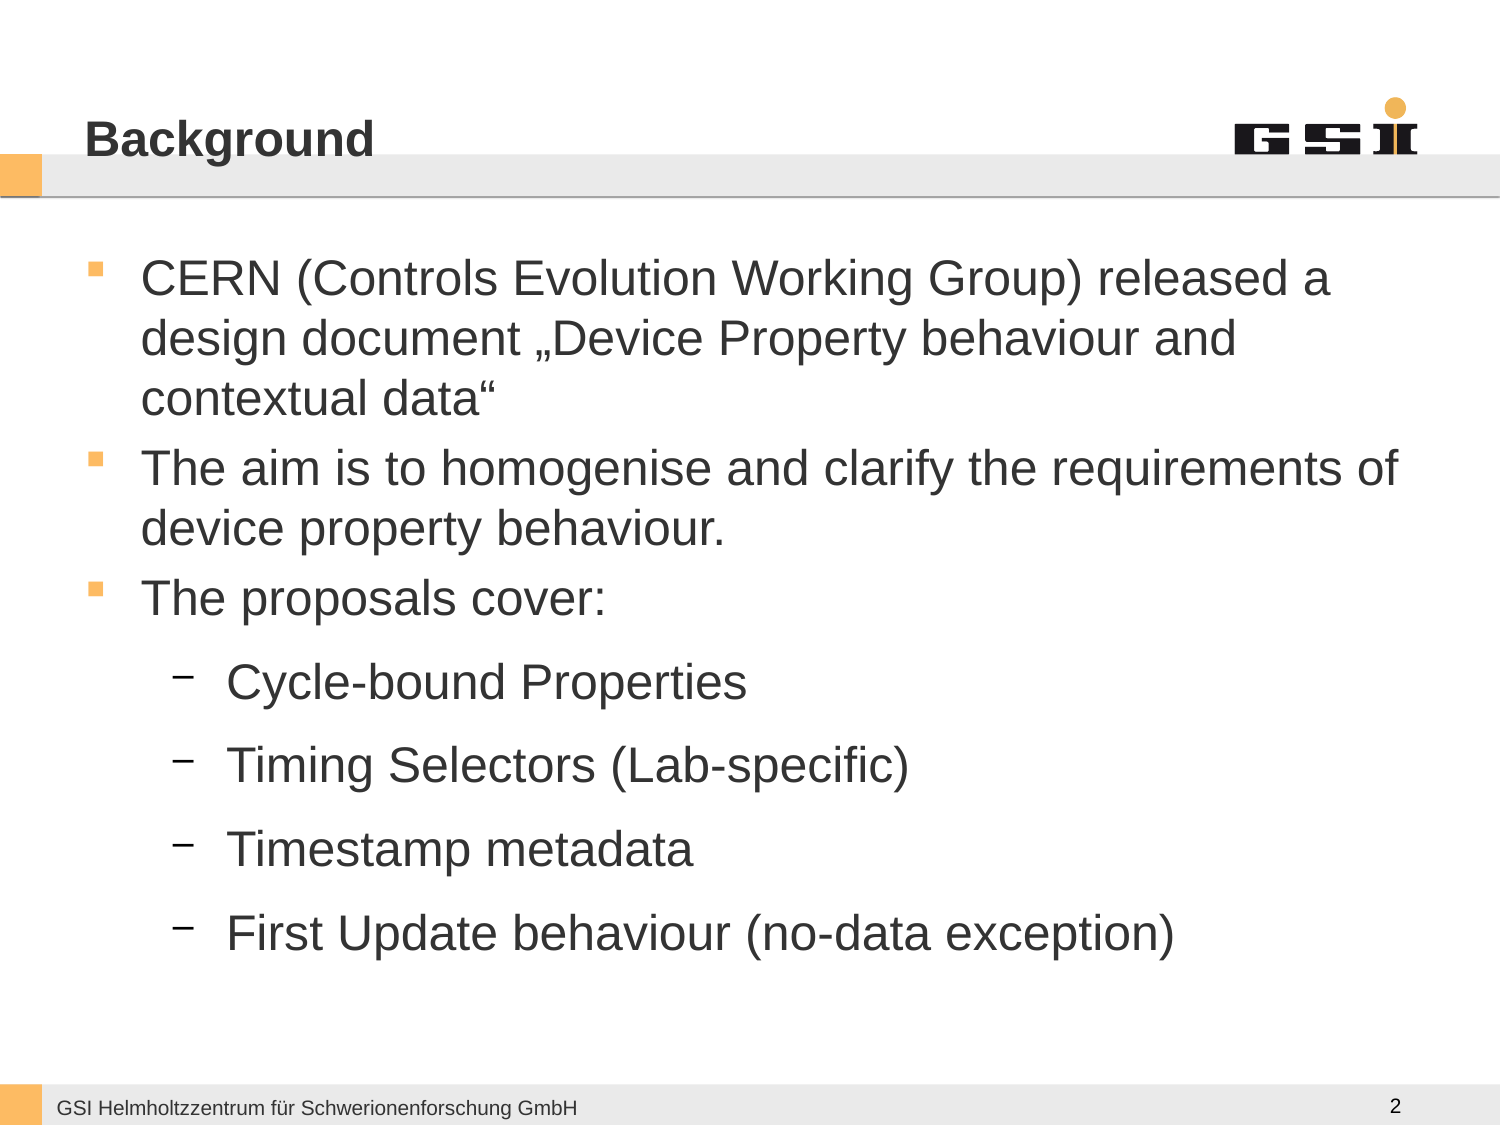

# Background
CERN (Controls Evolution Working Group) released a design document „Device Property behaviour and contextual data“
The aim is to homogenise and clarify the requirements of device property behaviour.
The proposals cover:
Cycle-bound Properties
Timing Selectors (Lab-specific)
Timestamp metadata
First Update behaviour (no-data exception)